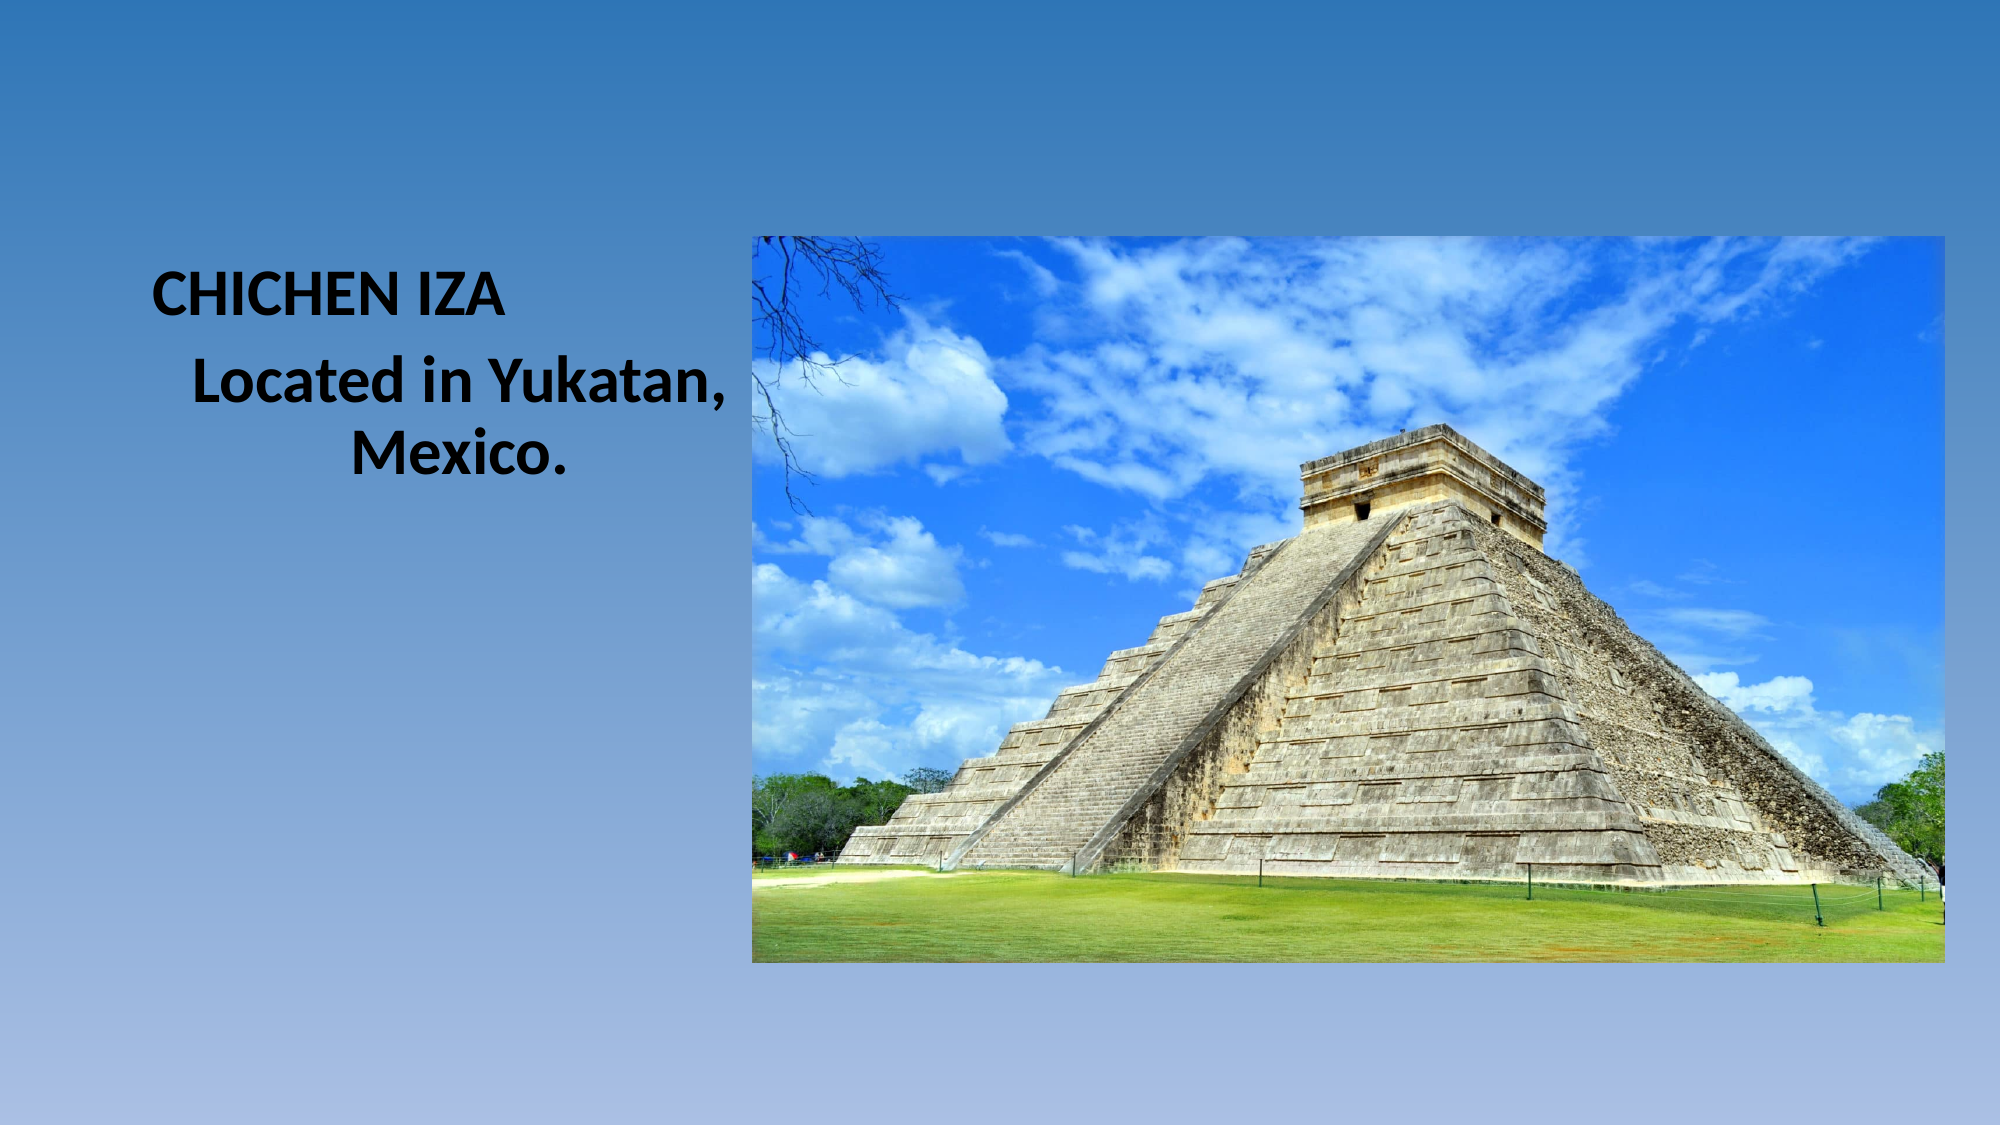

# CHICHEN IZA
Located in Yukatan, Mexico.